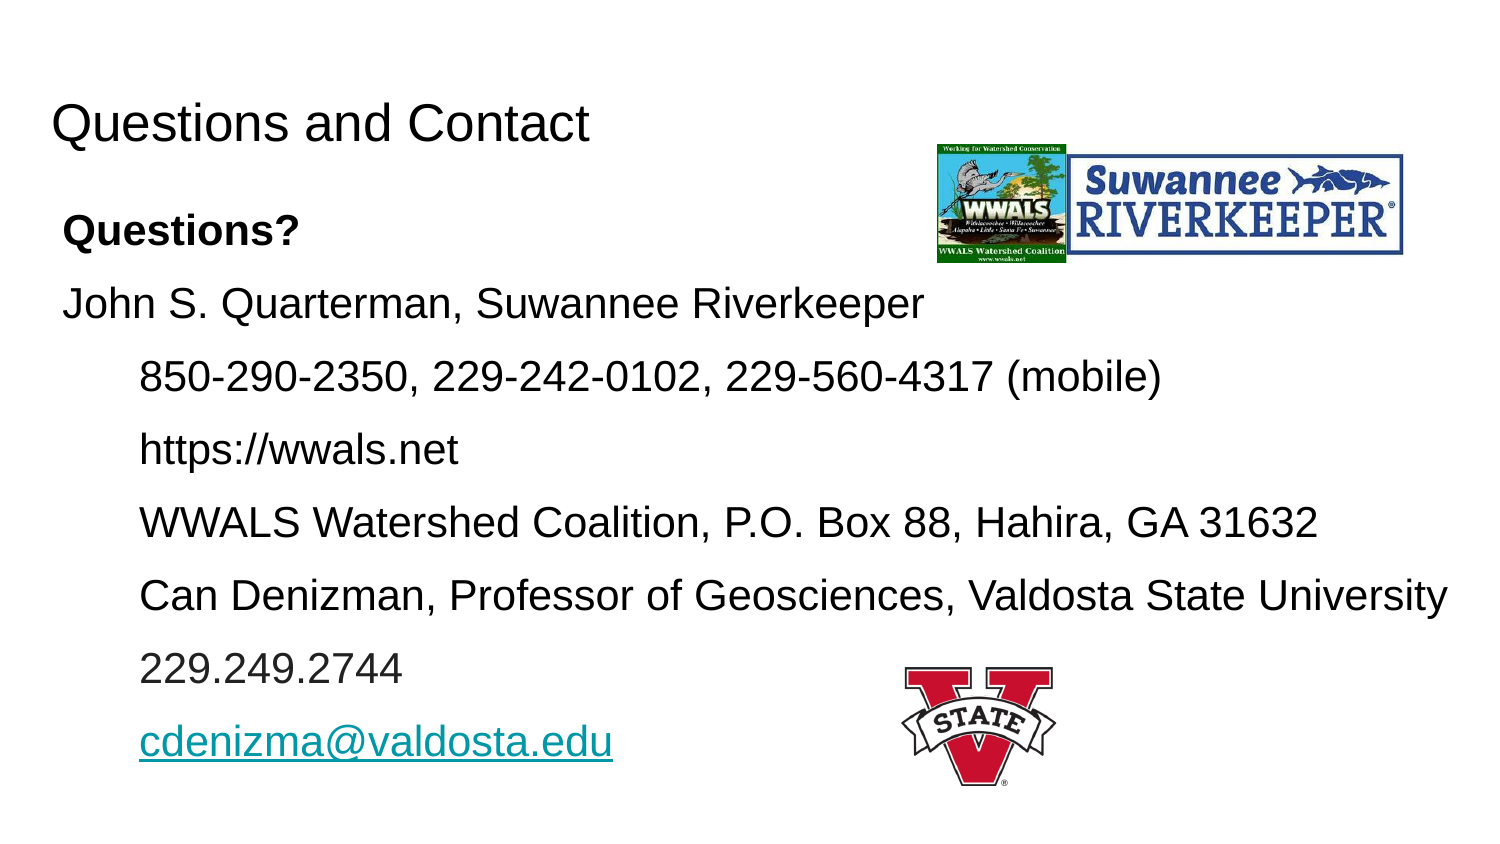

# Questions and Contact
Questions?
John S. Quarterman, Suwannee Riverkeeper
850-290-2350, 229-242-0102, 229-560-4317 (mobile)
https://wwals.net
WWALS Watershed Coalition, P.O. Box 88, Hahira, GA 31632
Can Denizman, Professor of Geosciences, Valdosta State University
229.249.2744
cdenizma@valdosta.edu